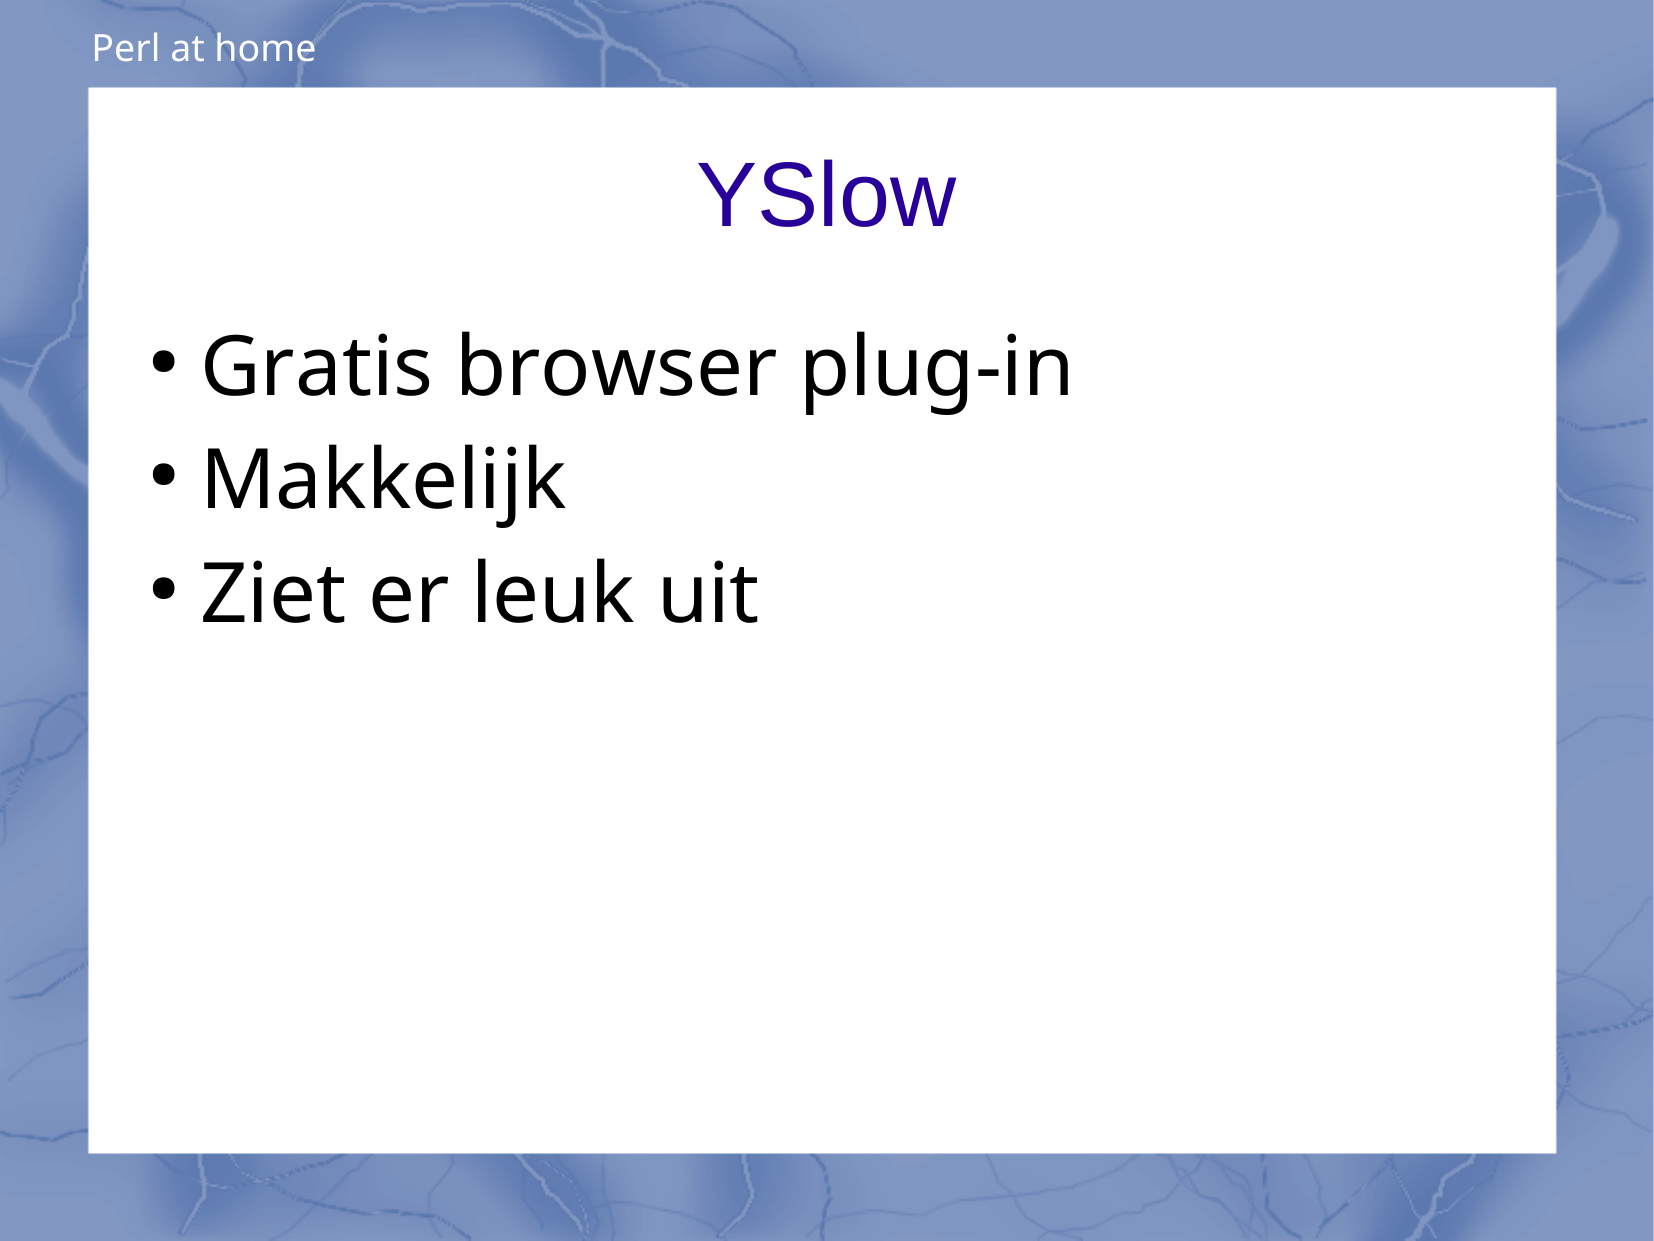

# YSlow
 Gratis browser plug-in
 Makkelijk
 Ziet er leuk uit